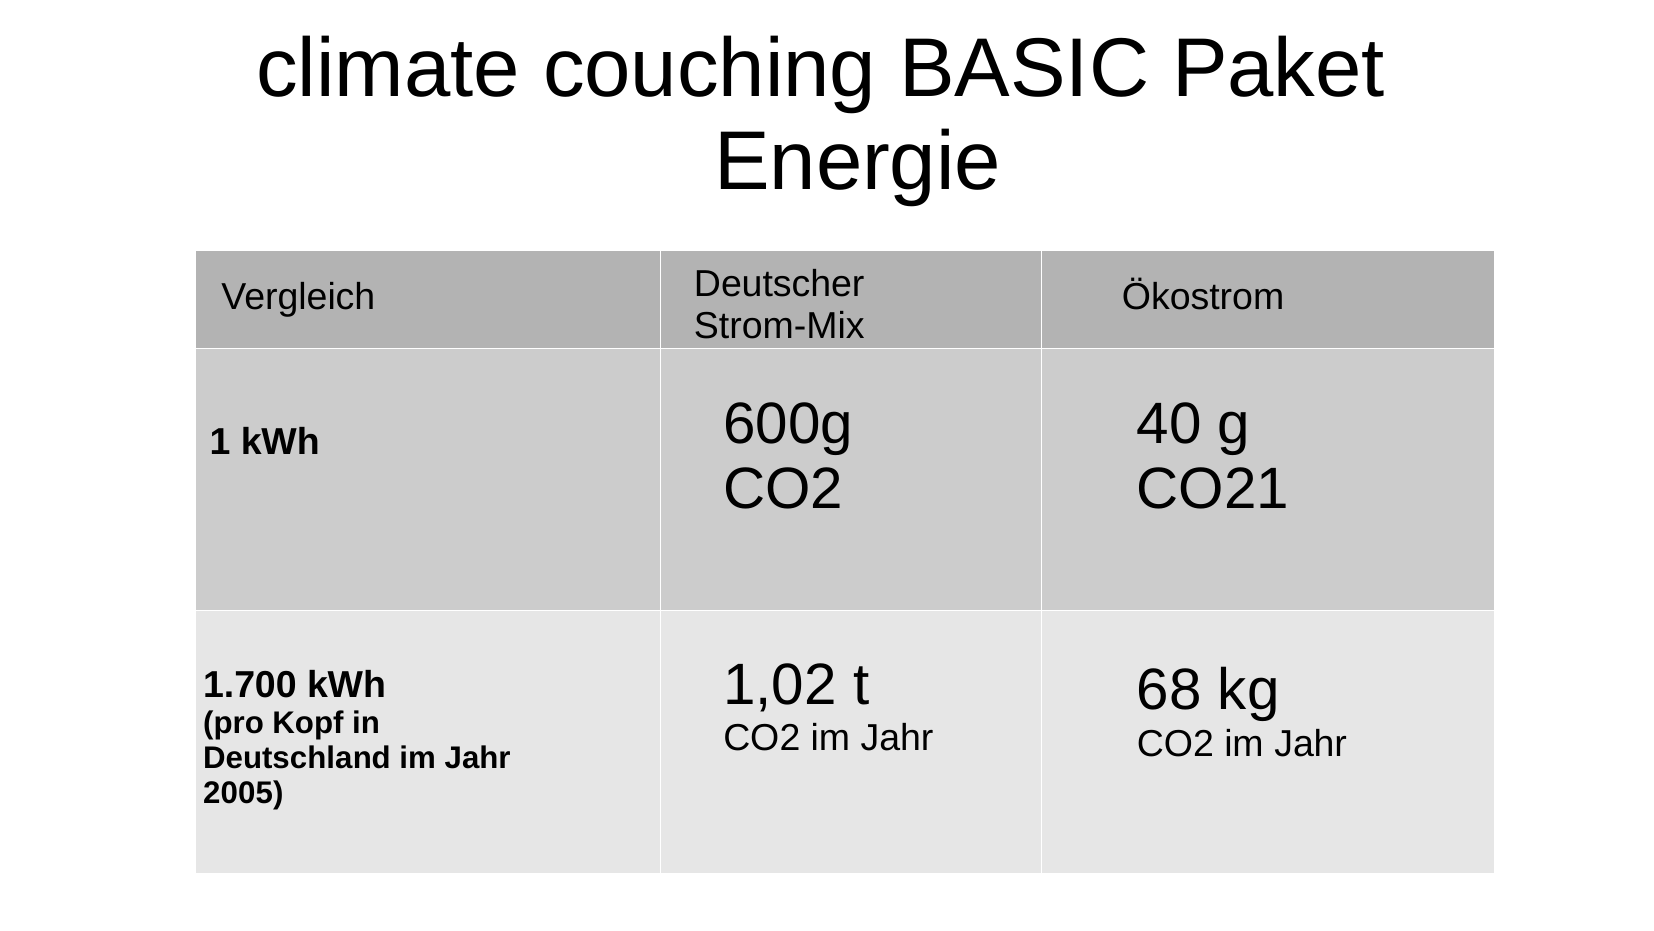

# climate couching BASIC Paket Energie
| | | |
| --- | --- | --- |
| | | |
| | | |
Deutscher
Strom-Mix
Vergleich
Ökostrom
600g CO2
40 g CO21
1 kWh
1,02 t
CO2 im Jahr
68 kg
CO2 im Jahr
1.700 kWh
(pro Kopf in Deutschland im Jahr 2005)